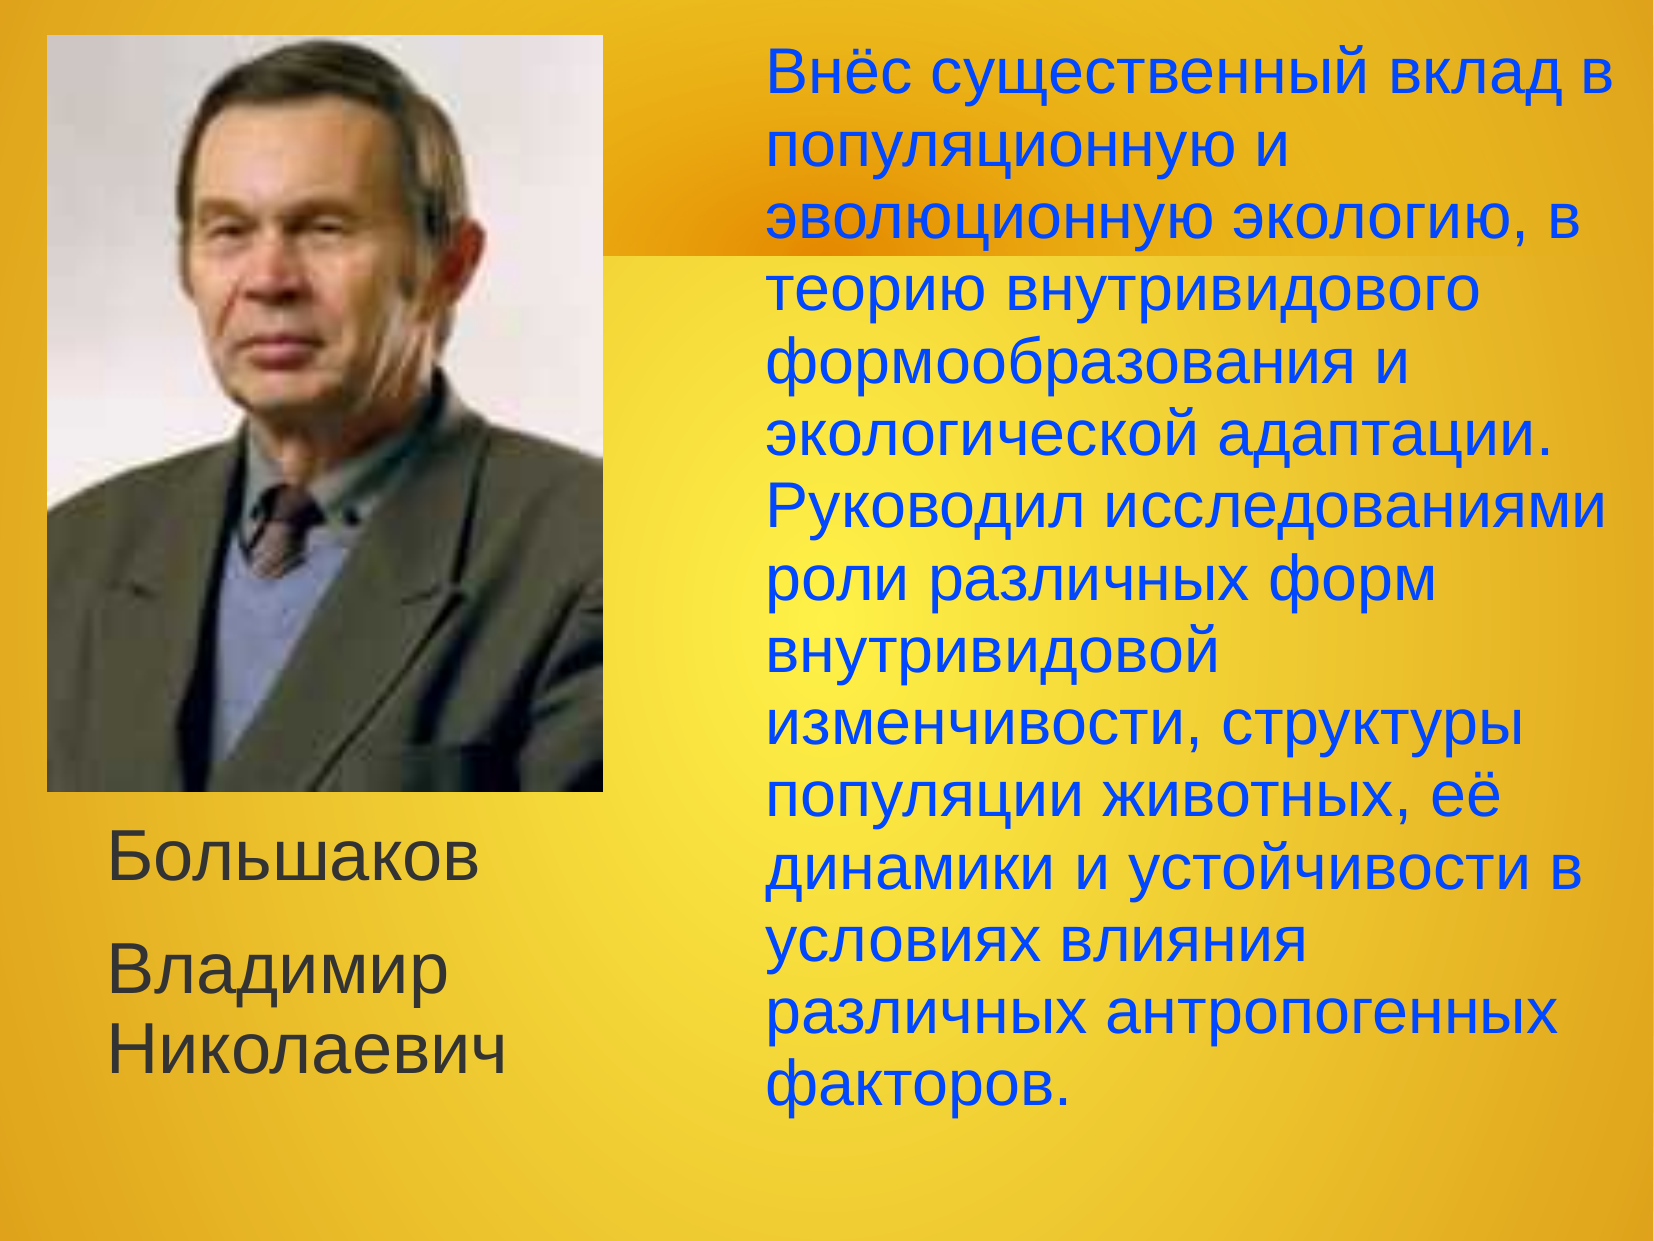

Внёс существенный вклад в популяционную и эволюционную экологию, в теорию внутривидового формообразования и экологической адаптации. Руководил исследованиями роли различных форм внутривидовой изменчивости, структуры популяции животных, её динамики и устойчивости в условиях влияния различных антропогенных факторов.
# Большаков
Владимир Николаевич